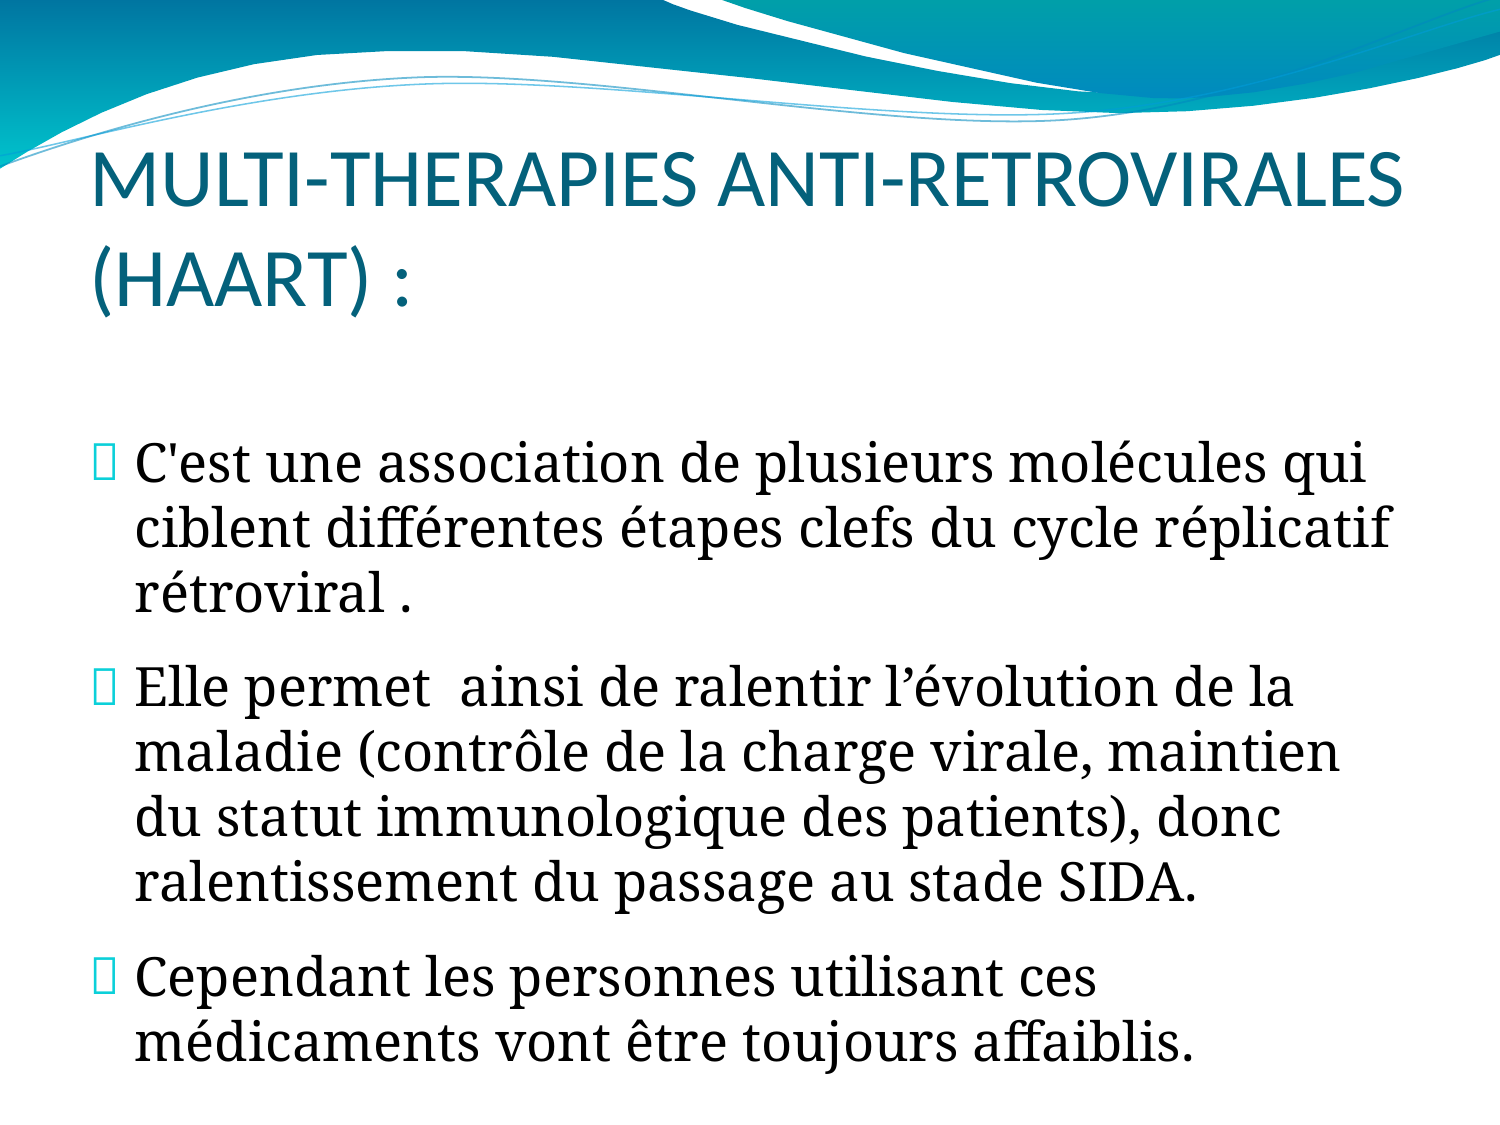

# MULTI-THERAPIES ANTI-RETROVIRALES (HAART) :
C'est une association de plusieurs molécules qui ciblent différentes étapes clefs du cycle réplicatif rétroviral .
Elle permet ainsi de ralentir l’évolution de la maladie (contrôle de la charge virale, maintien du statut immunologique des patients), donc ralentissement du passage au stade SIDA.
Cependant les personnes utilisant ces médicaments vont être toujours affaiblis.